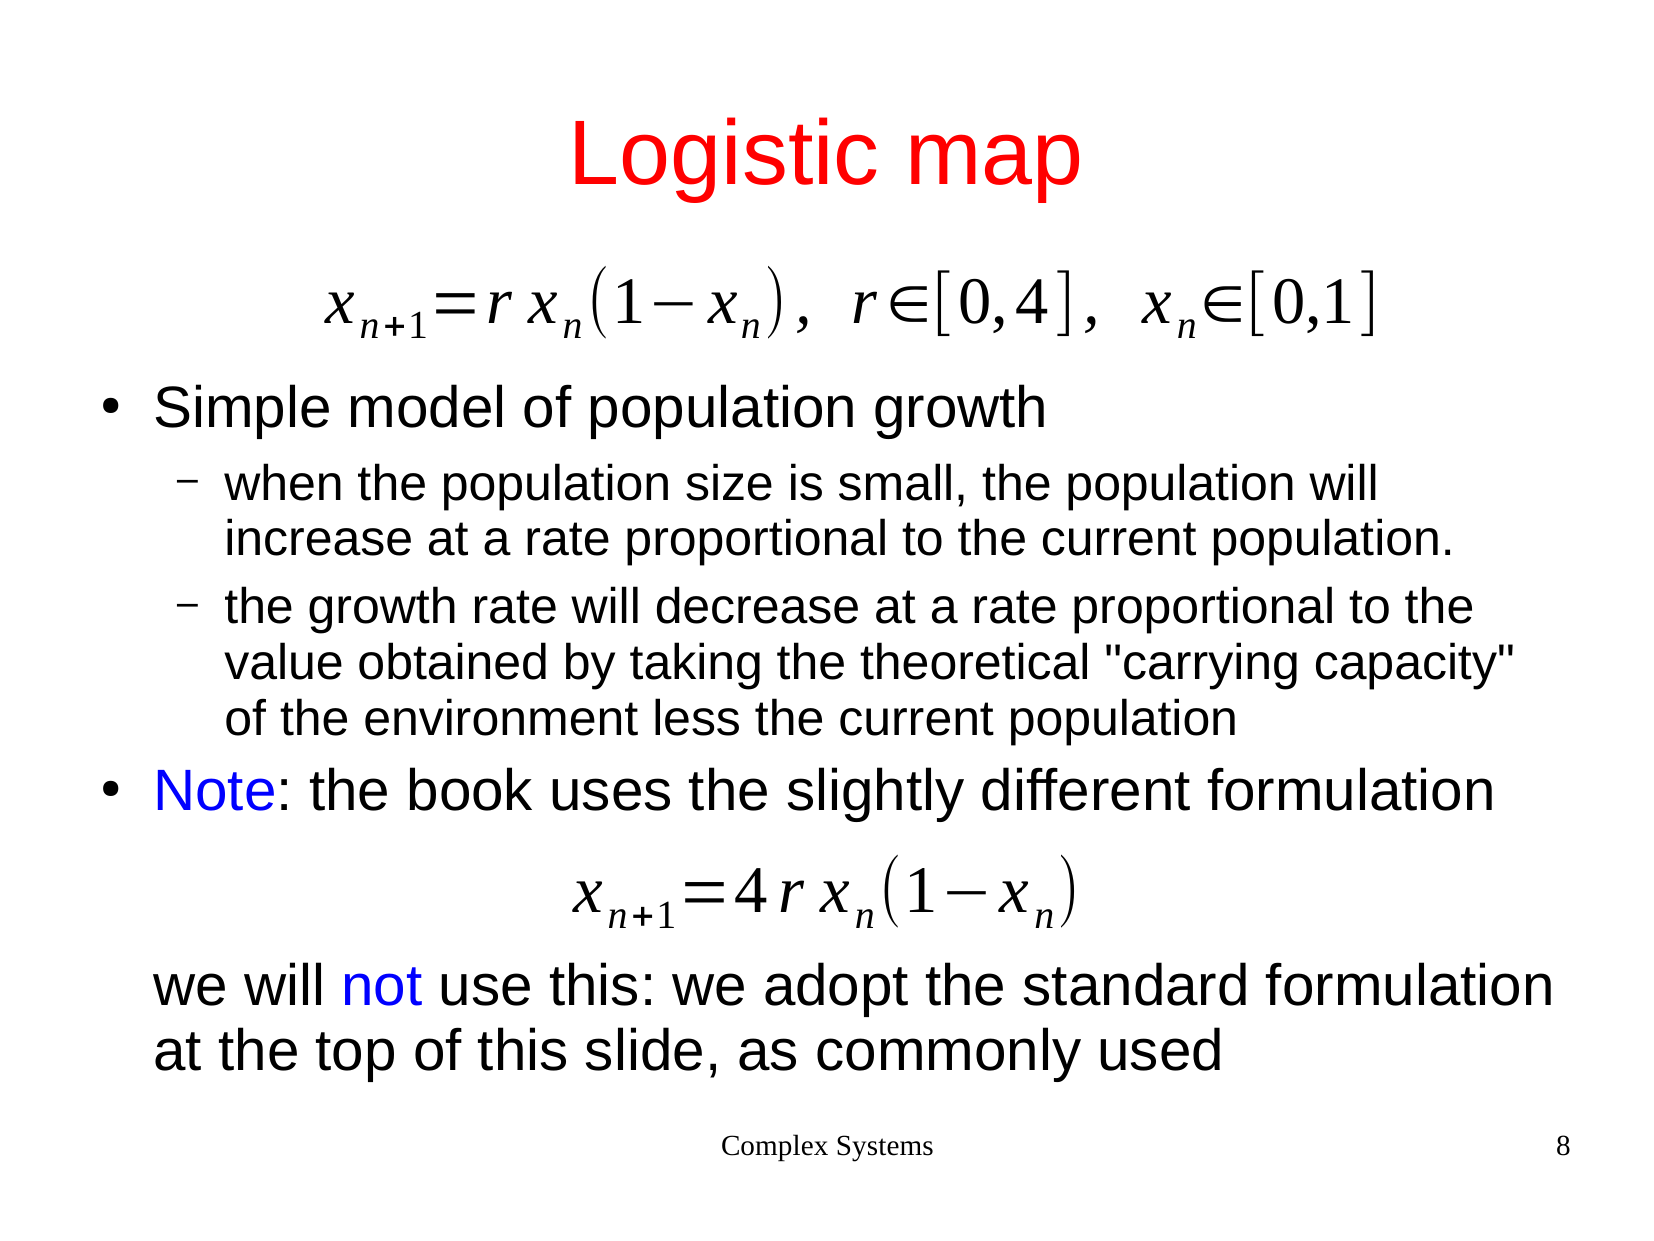

# Logistic map
Simple model of population growth
when the population size is small, the population will increase at a rate proportional to the current population.
the growth rate will decrease at a rate proportional to the value obtained by taking the theoretical "carrying capacity" of the environment less the current population
Note: the book uses the slightly different formulation
we will not use this: we adopt the standard formulation at the top of this slide, as commonly used
Complex Systems
8